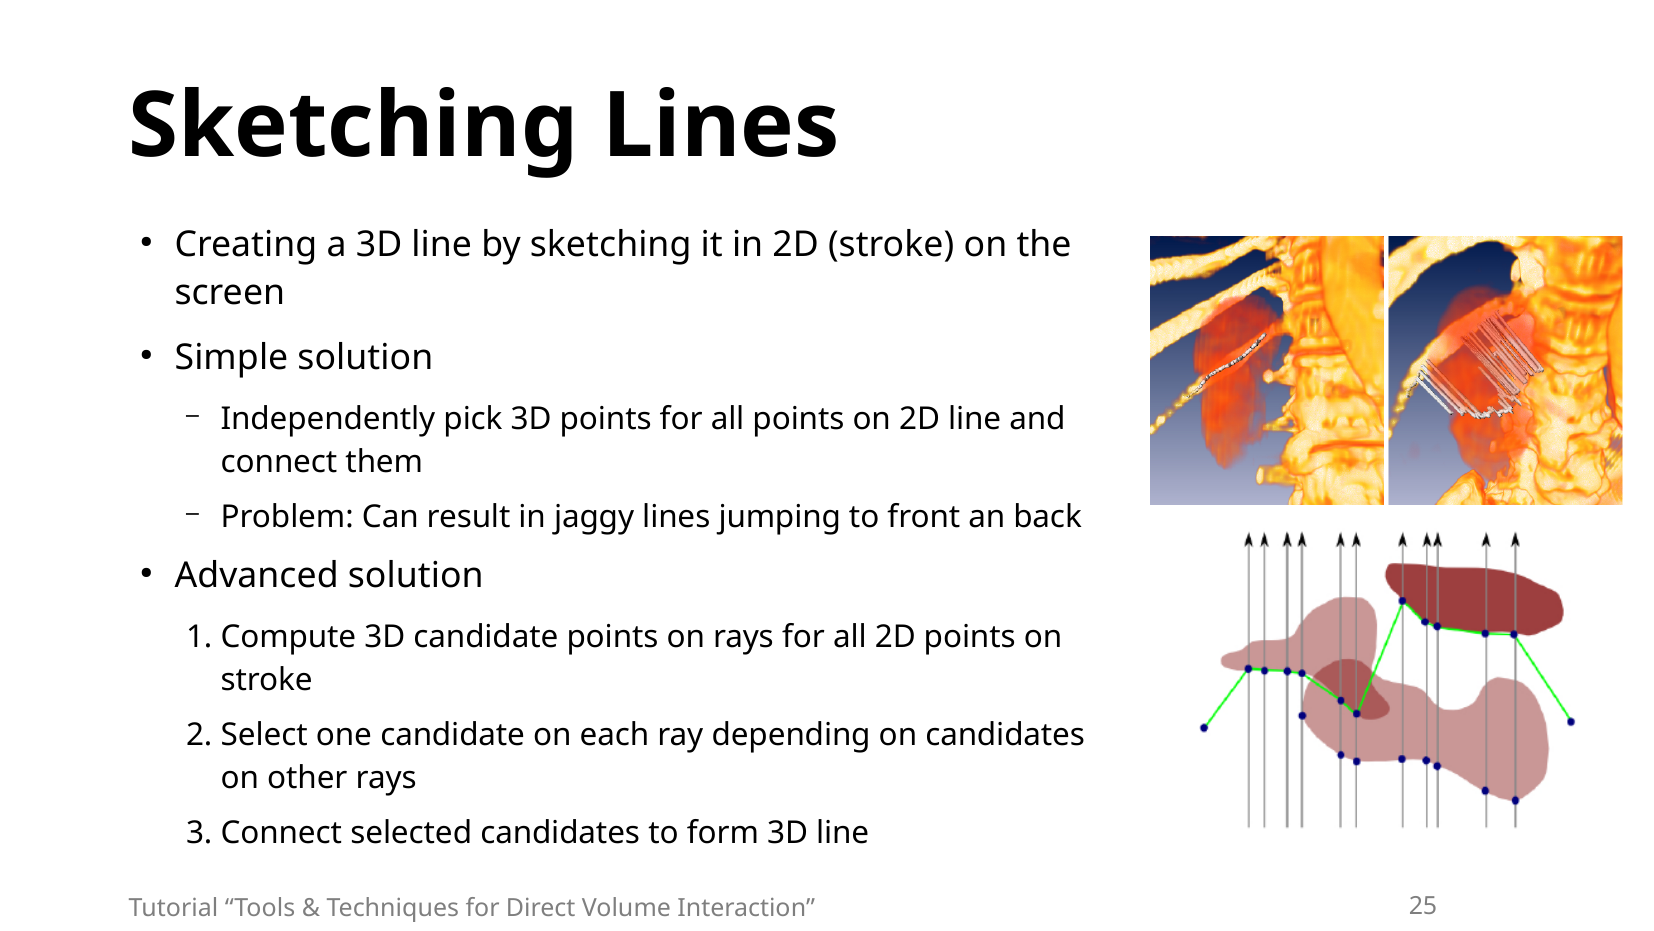

# Sketching Lines
Creating a 3D line by sketching it in 2D (stroke) on the screen
Simple solution
Independently pick 3D points for all points on 2D line and connect them
Problem: Can result in jaggy lines jumping to front an back
Advanced solution
Compute 3D candidate points on rays for all 2D points on stroke
Select one candidate on each ray depending on candidates on other rays
Connect selected candidates to form 3D line
25
Alexander Wiebel - Vortrag Fachhochschule Flensburg
2011-06-27